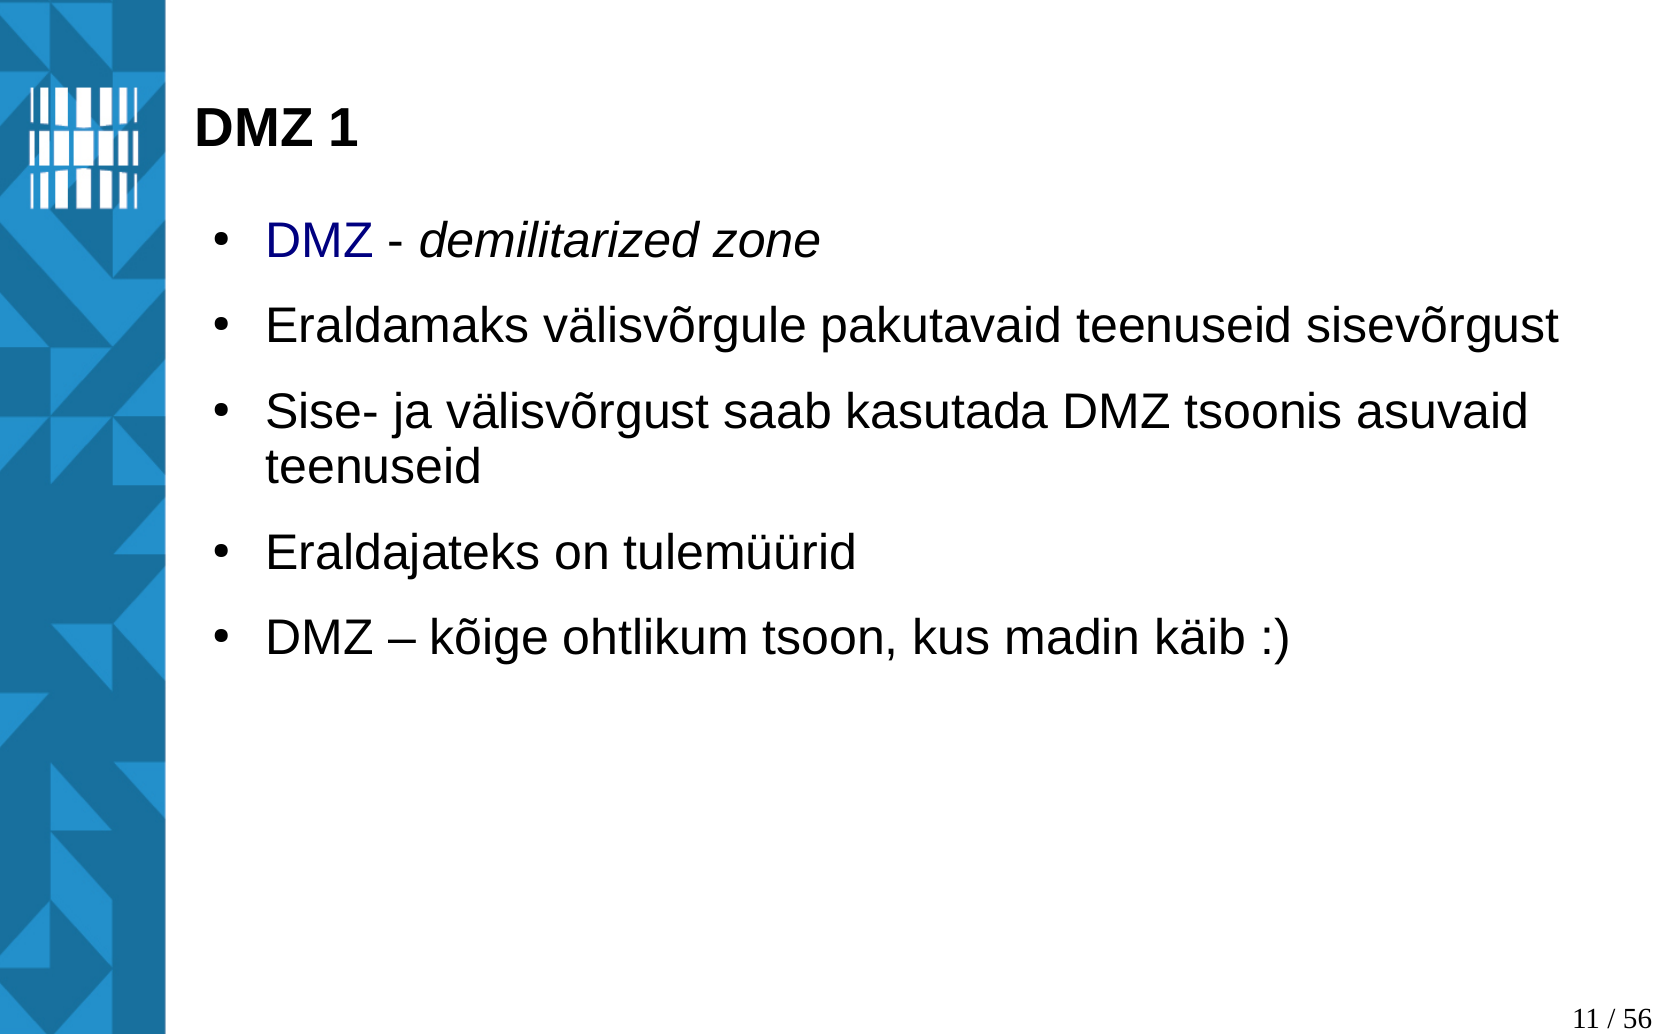

# DMZ 1
DMZ - demilitarized zone
Eraldamaks välisvõrgule pakutavaid teenuseid sisevõrgust
Sise- ja välisvõrgust saab kasutada DMZ tsoonis asuvaid teenuseid
Eraldajateks on tulemüürid
DMZ – kõige ohtlikum tsoon, kus madin käib :)
11